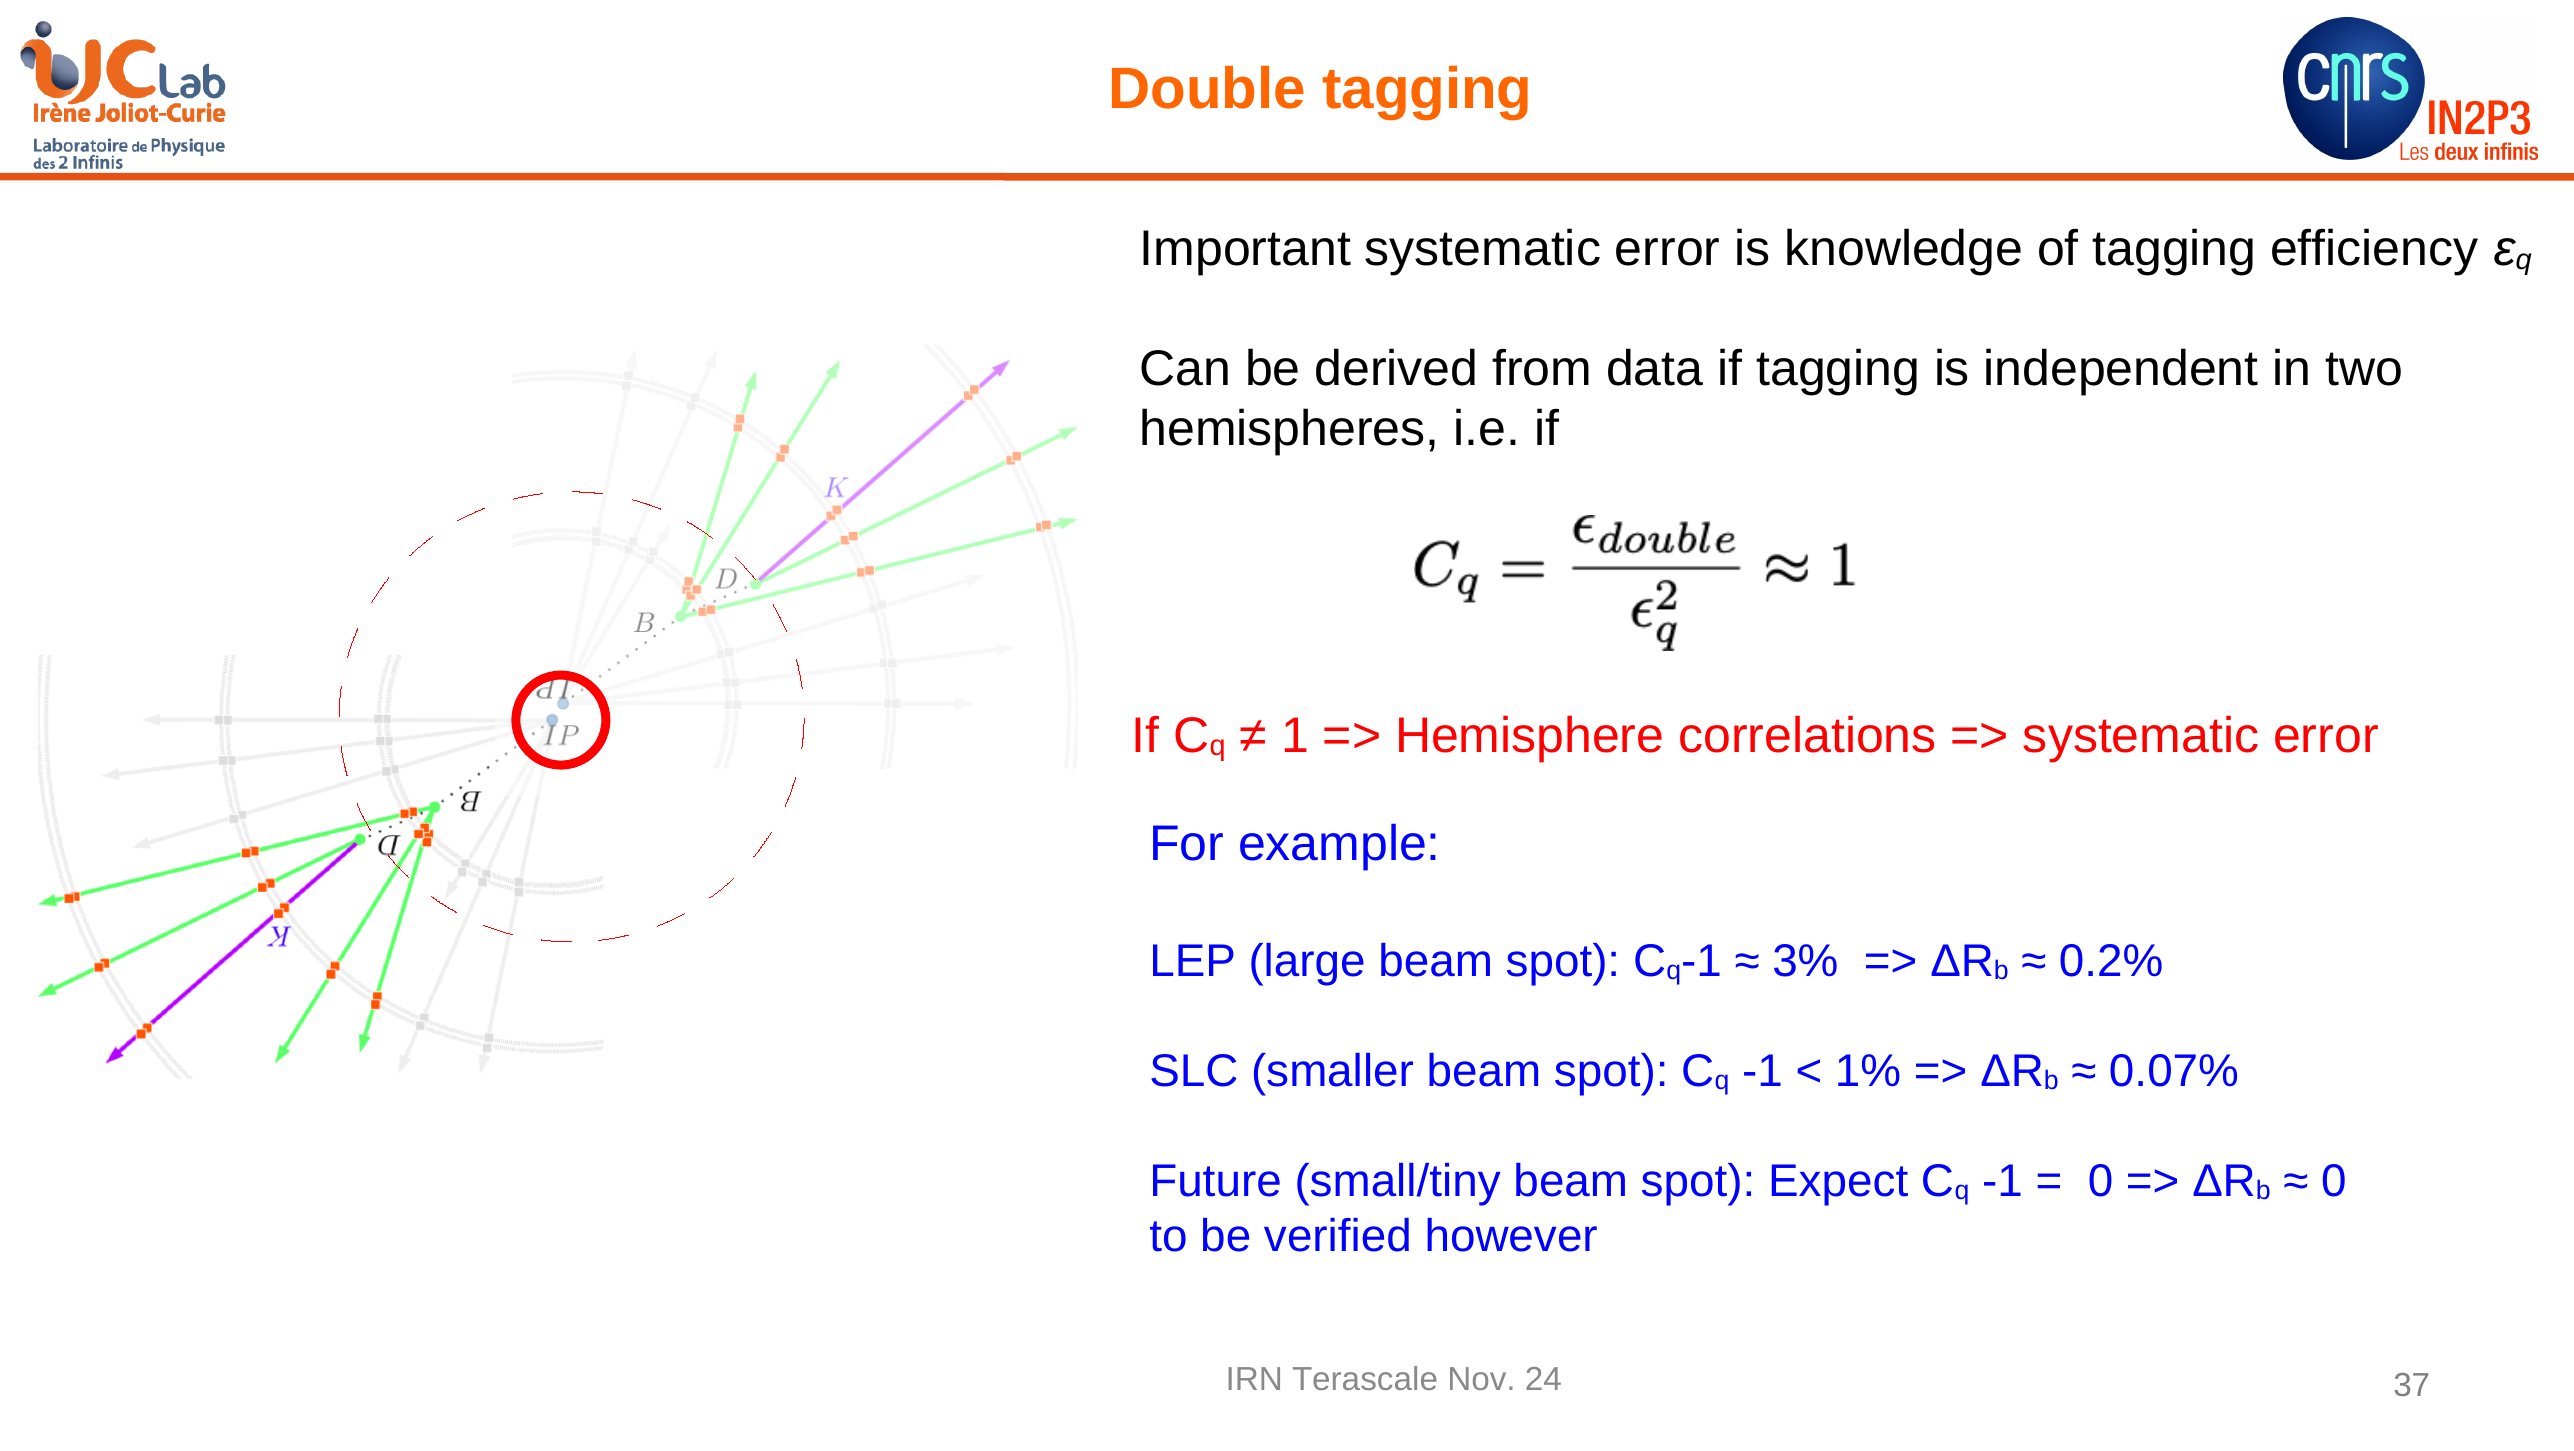

# Double tagging
Important systematic error is knowledge of tagging efficiency εq
Can be derived from data if tagging is independent in two
hemispheres, i.e. if
If Cq ≠ 1 => Hemisphere correlations => systematic error
For example:
LEP (large beam spot): Cq-1 ≈ 3% => ΔRb ≈ 0.2%
SLC (smaller beam spot): Cq -1 < 1% => ΔRb ≈ 0.07%
Future (small/tiny beam spot): Expect Cq -1 = 0 => ΔRb ≈ 0
to be verified however
37